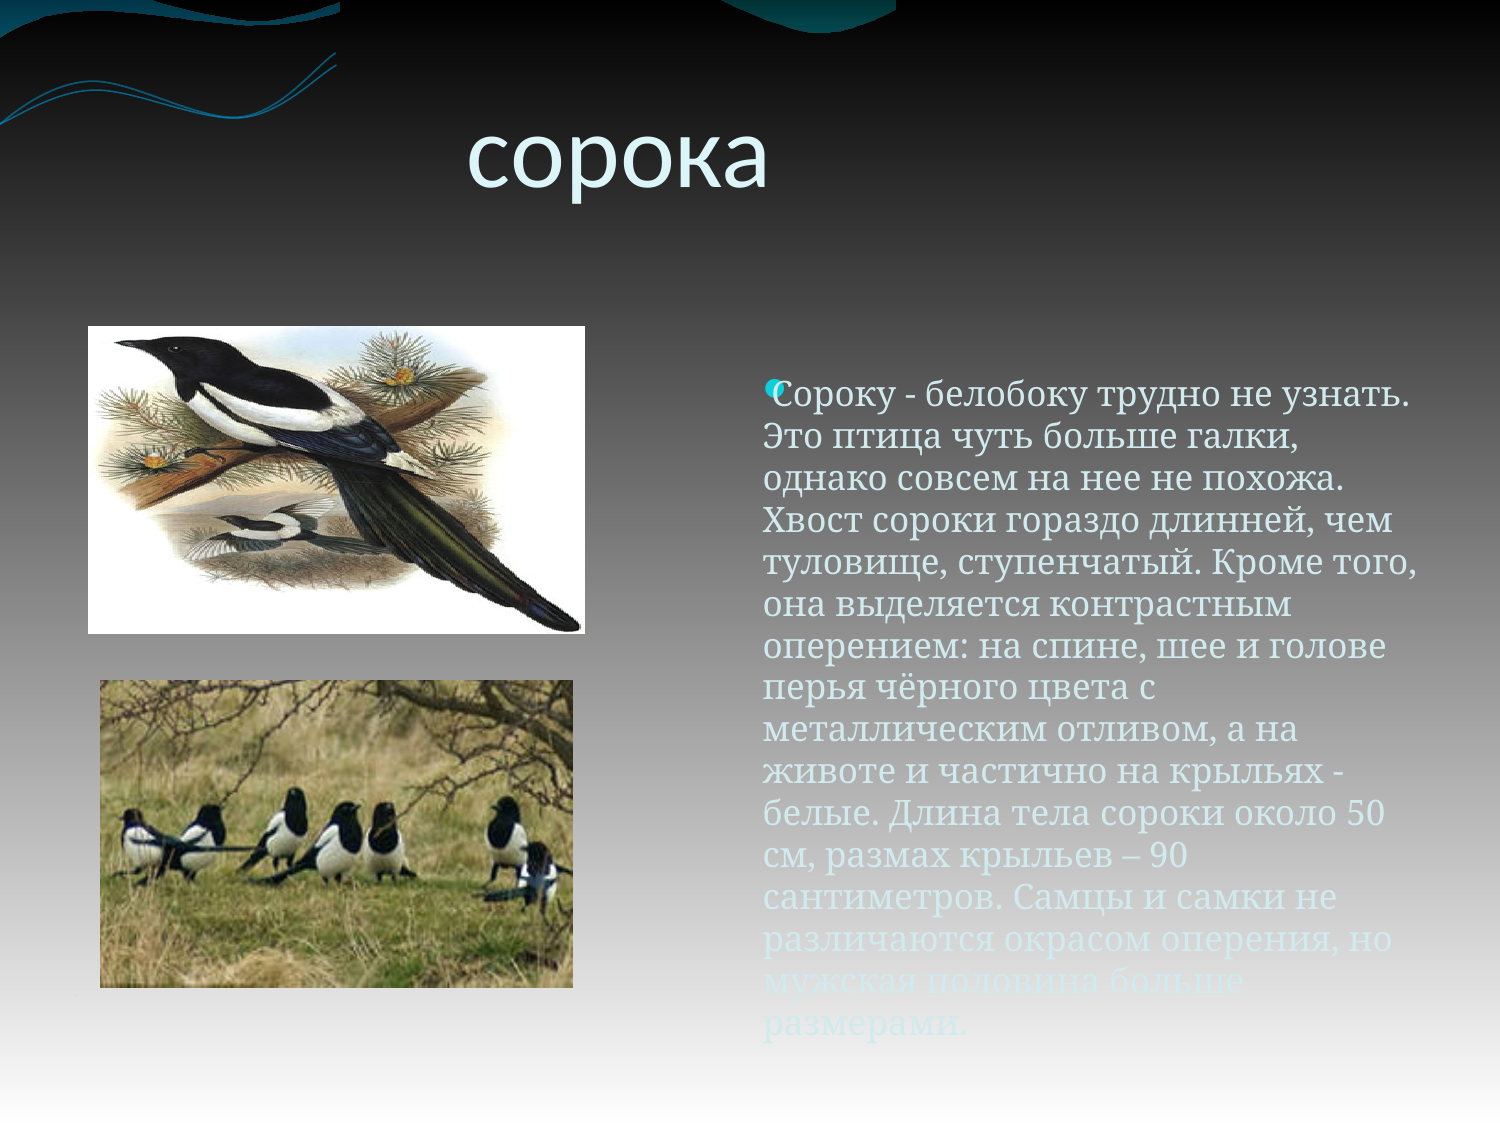

# сорока
Сороку - белобоку трудно не узнать. Это птица чуть больше галки, однако совсем на нее не похожа. Хвост сороки гораздо длинней, чем туловище, ступенчатый. Кроме того, она выделяется контрастным оперением: на спине, шее и голове перья чёрного цвета с металлическим отливом, а на животе и частично на крыльях - белые. Длина тела сороки около 50 см, размах крыльев – 90 сантиметров. Самцы и самки не различаются окрасом оперения, но мужская половина больше размерами.